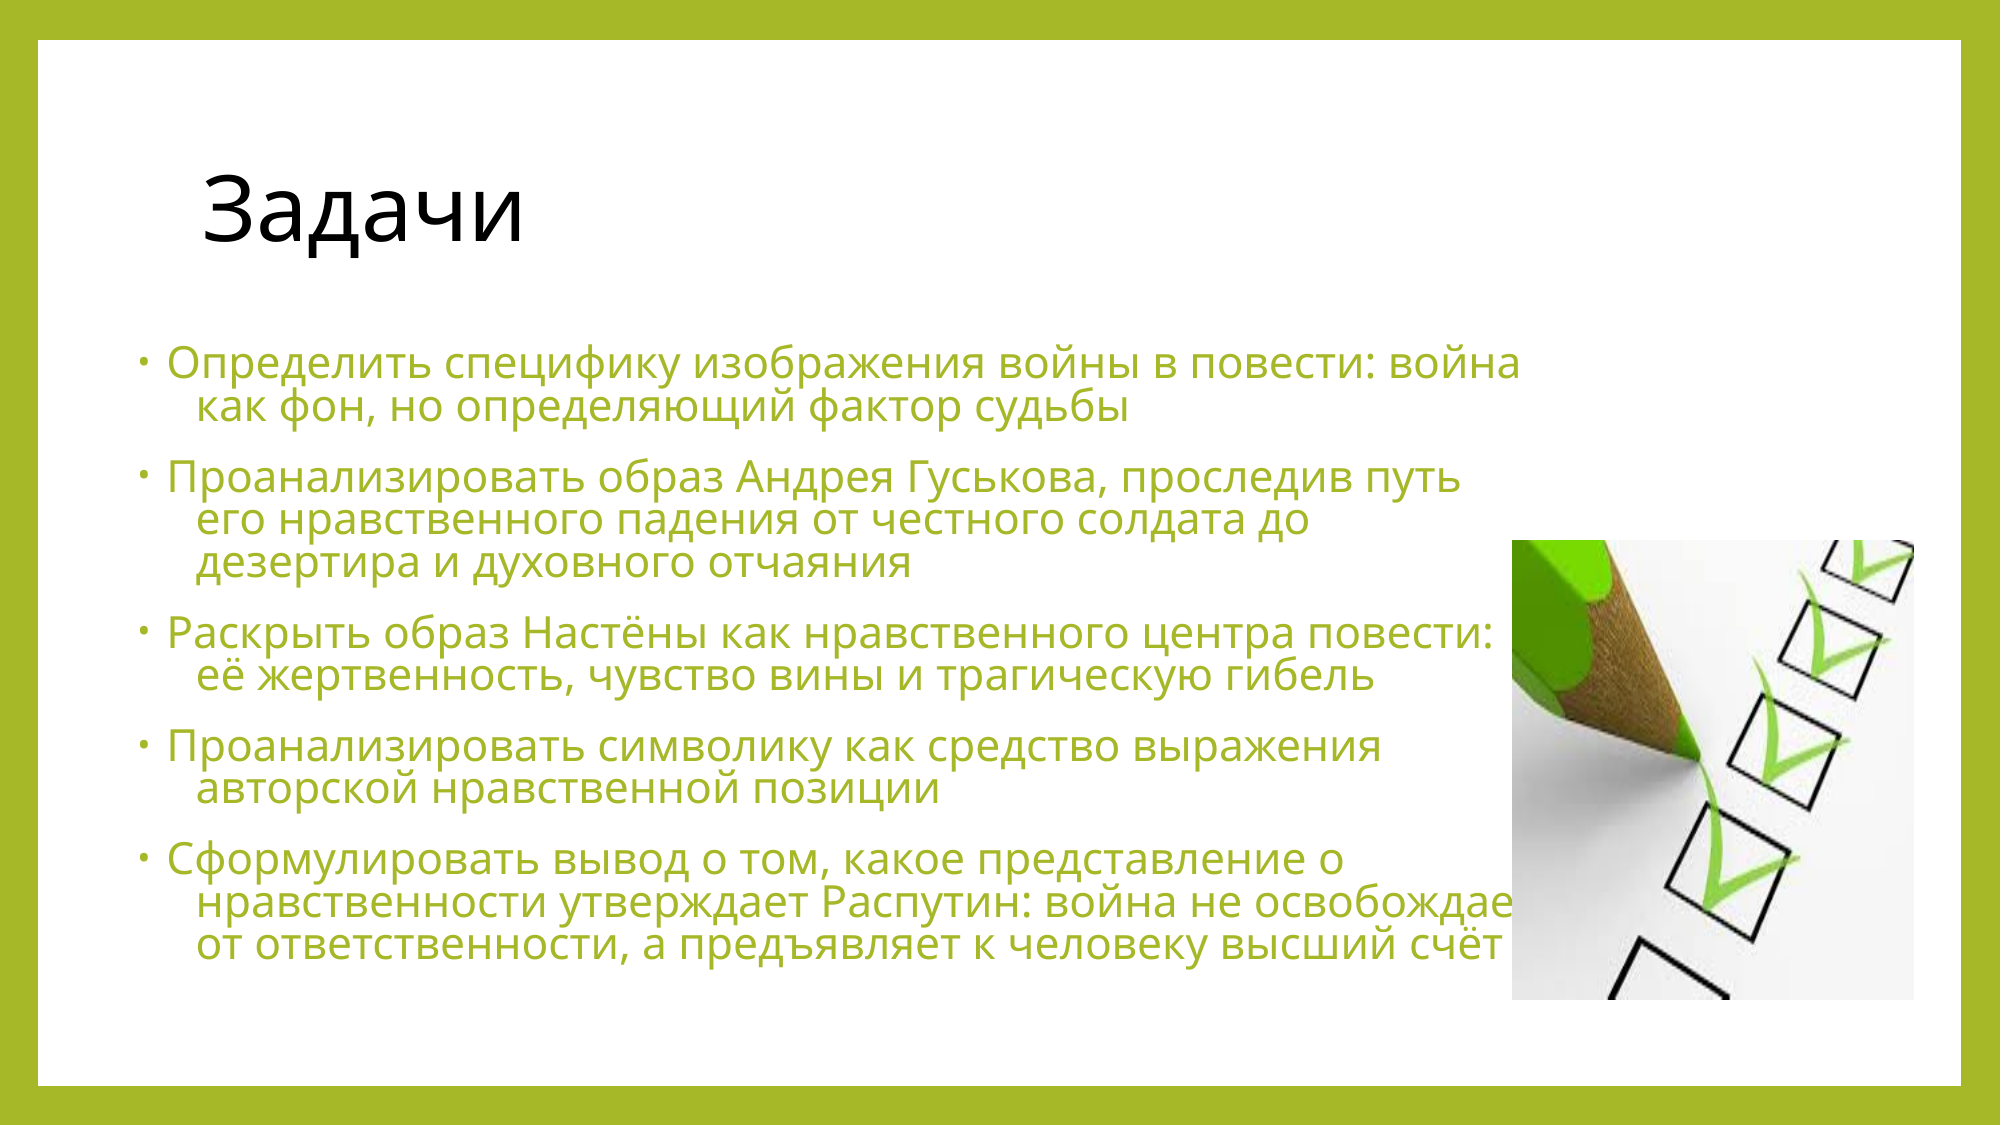

# Задачи
Определить специфику изображения войны в повести: война как фон, но определяющий фактор судьбы
Проанализировать образ Андрея Гуськова, проследив путь его нравственного падения от честного солдата до дезертира и духовного отчаяния
Раскрыть образ Настёны как нравственного центра повести: её жертвенность, чувство вины и трагическую гибель
Проанализировать символику как средство выражения авторской нравственной позиции
Сформулировать вывод о том, какое представление о нравственности утверждает Распутин: война не освобождает от ответственности, а предъявляет к человеку высший счёт